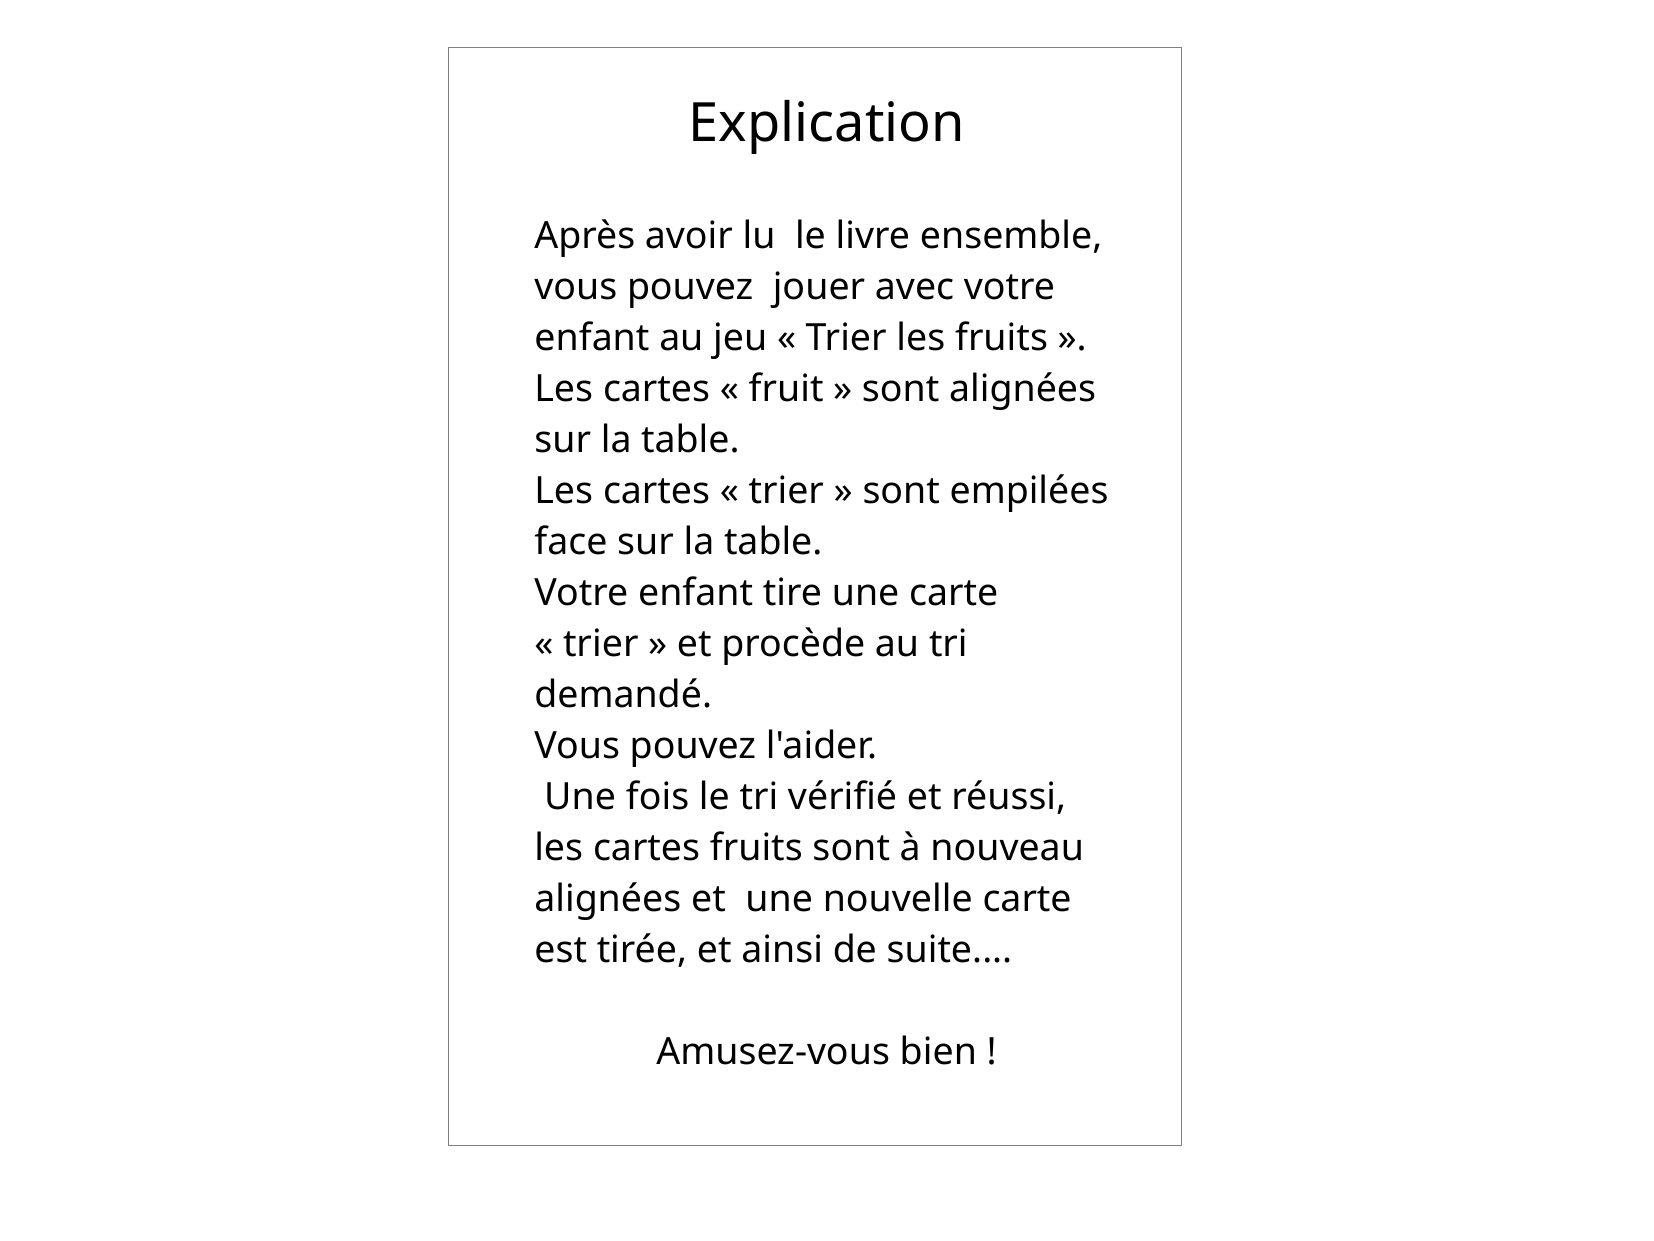

Explication
Après avoir lu le livre ensemble, vous pouvez jouer avec votre enfant au jeu « Trier les fruits ».
Les cartes « fruit » sont alignées sur la table.
Les cartes « trier » sont empilées face sur la table.
Votre enfant tire une carte « trier » et procède au tri demandé.
Vous pouvez l'aider.
 Une fois le tri vérifié et réussi, les cartes fruits sont à nouveau alignées et une nouvelle carte est tirée, et ainsi de suite....
Amusez-vous bien !